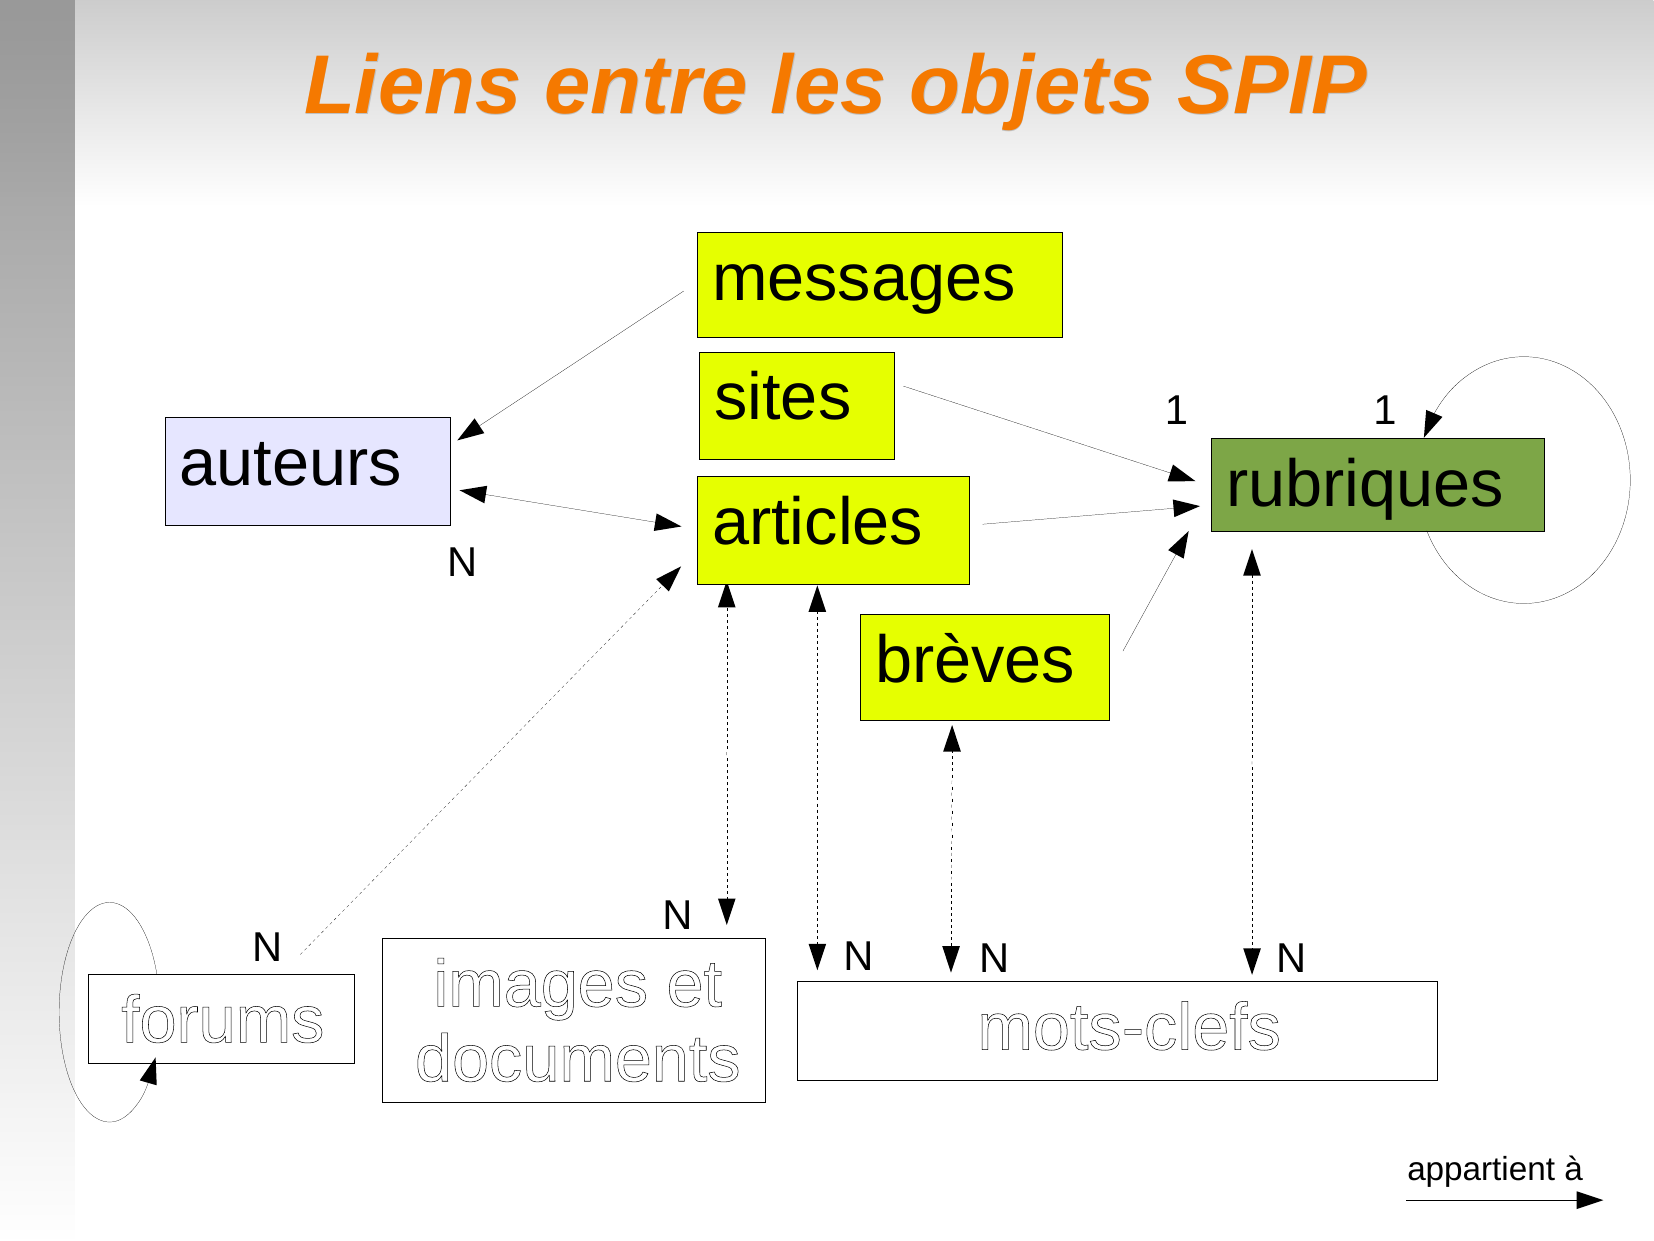

# Liens entre les objets SPIP
messages
sites
1
1
auteurs
rubriques
articles
N
brèves
N
N
N
N
N
images et documents
forums
 mots-clefs
appartient à